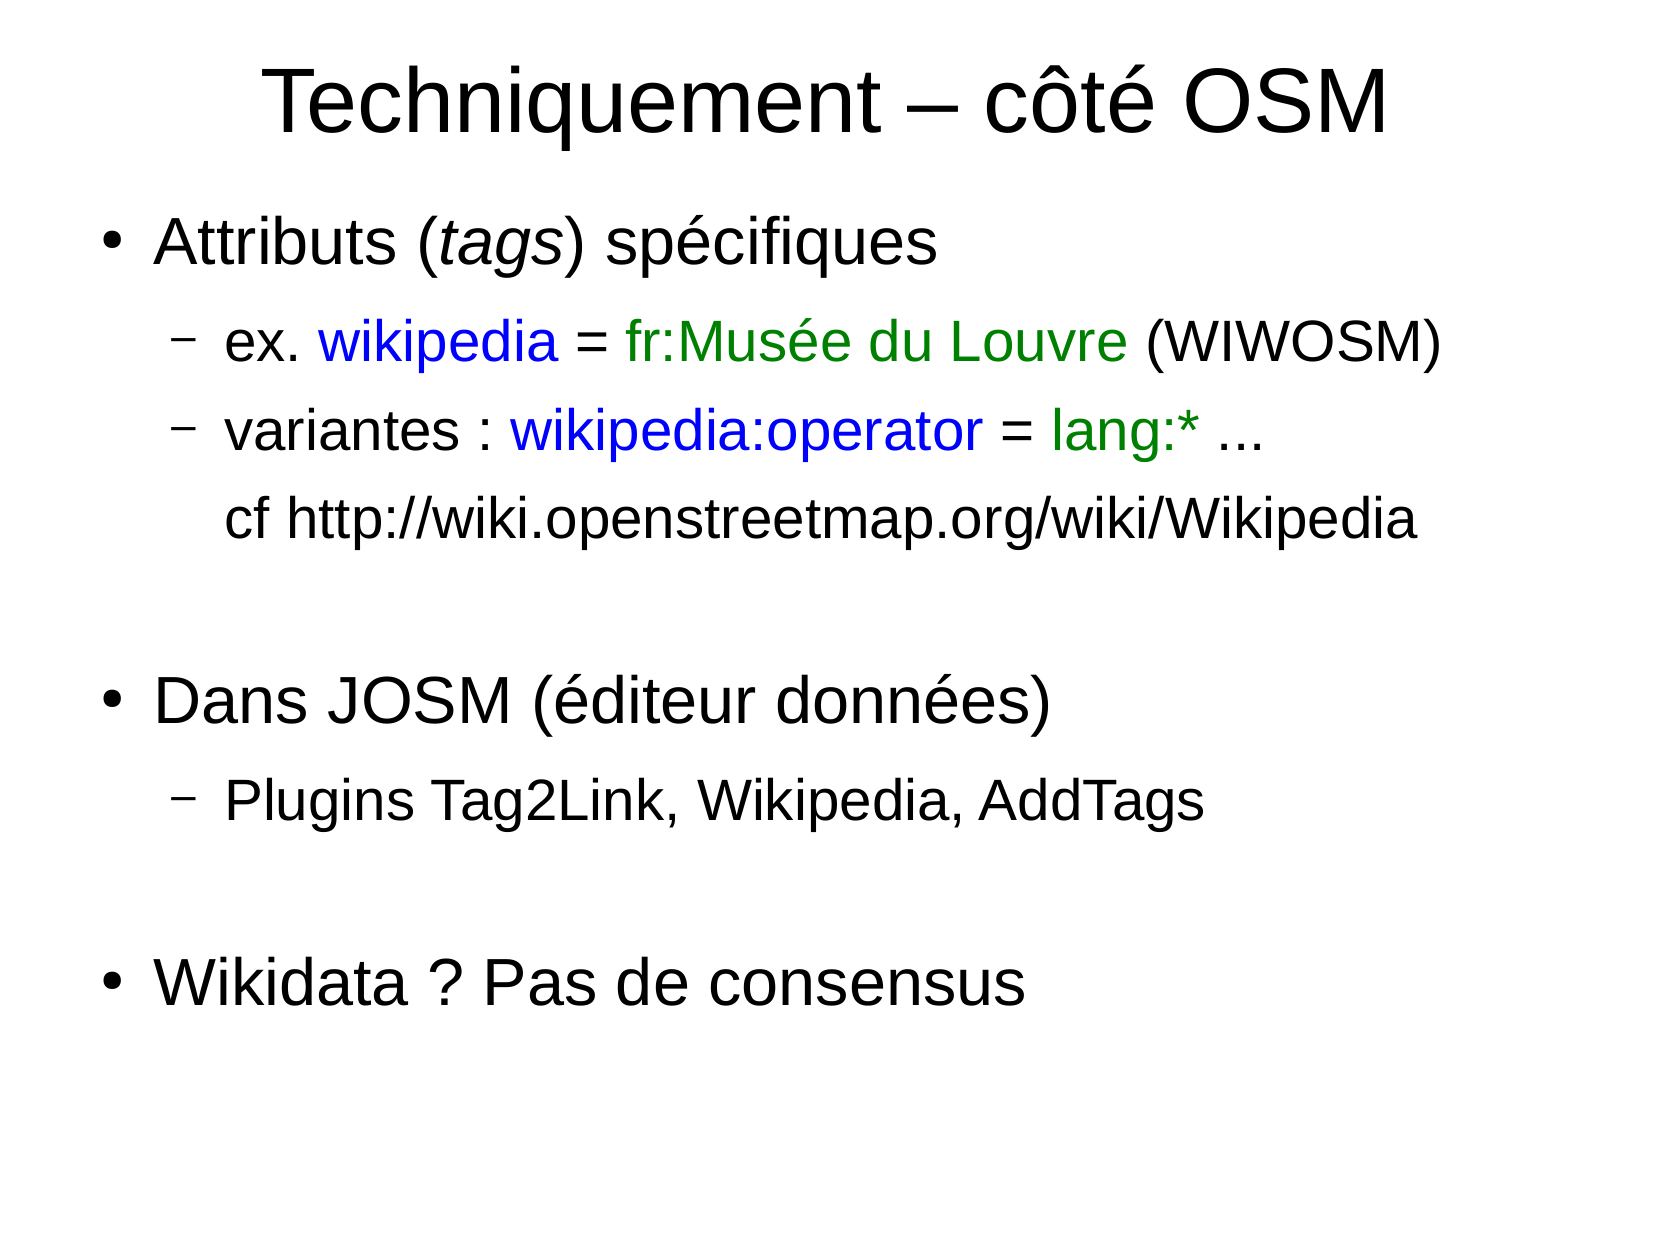

# Techniquement – côté OSM
Attributs (tags) spécifiques
ex. wikipedia = fr:Musée du Louvre (WIWOSM)
variantes : wikipedia:operator = lang:* ...
cf http://wiki.openstreetmap.org/wiki/Wikipedia
Dans JOSM (éditeur données)
Plugins Tag2Link, Wikipedia, AddTags
Wikidata ? Pas de consensus